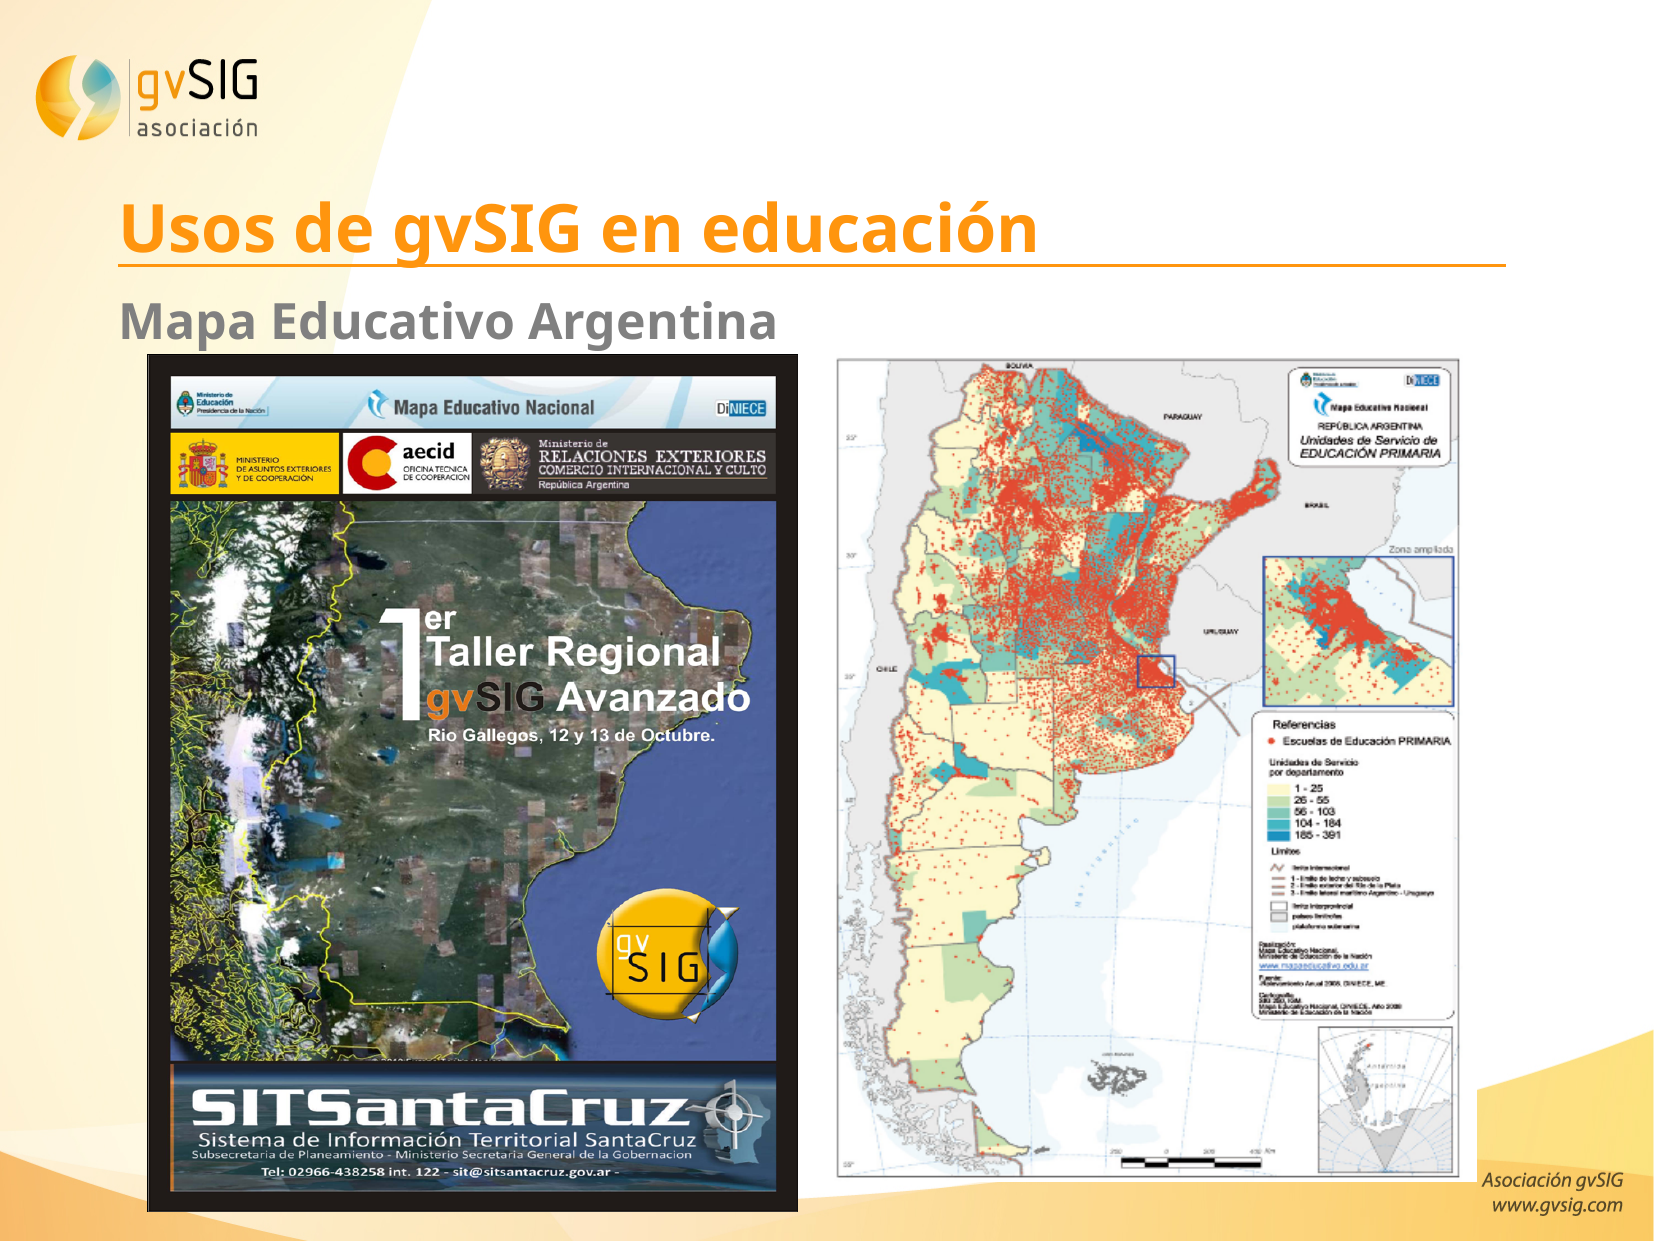

# Usos de gvSIG en educación
Mapa Educativo Argentina